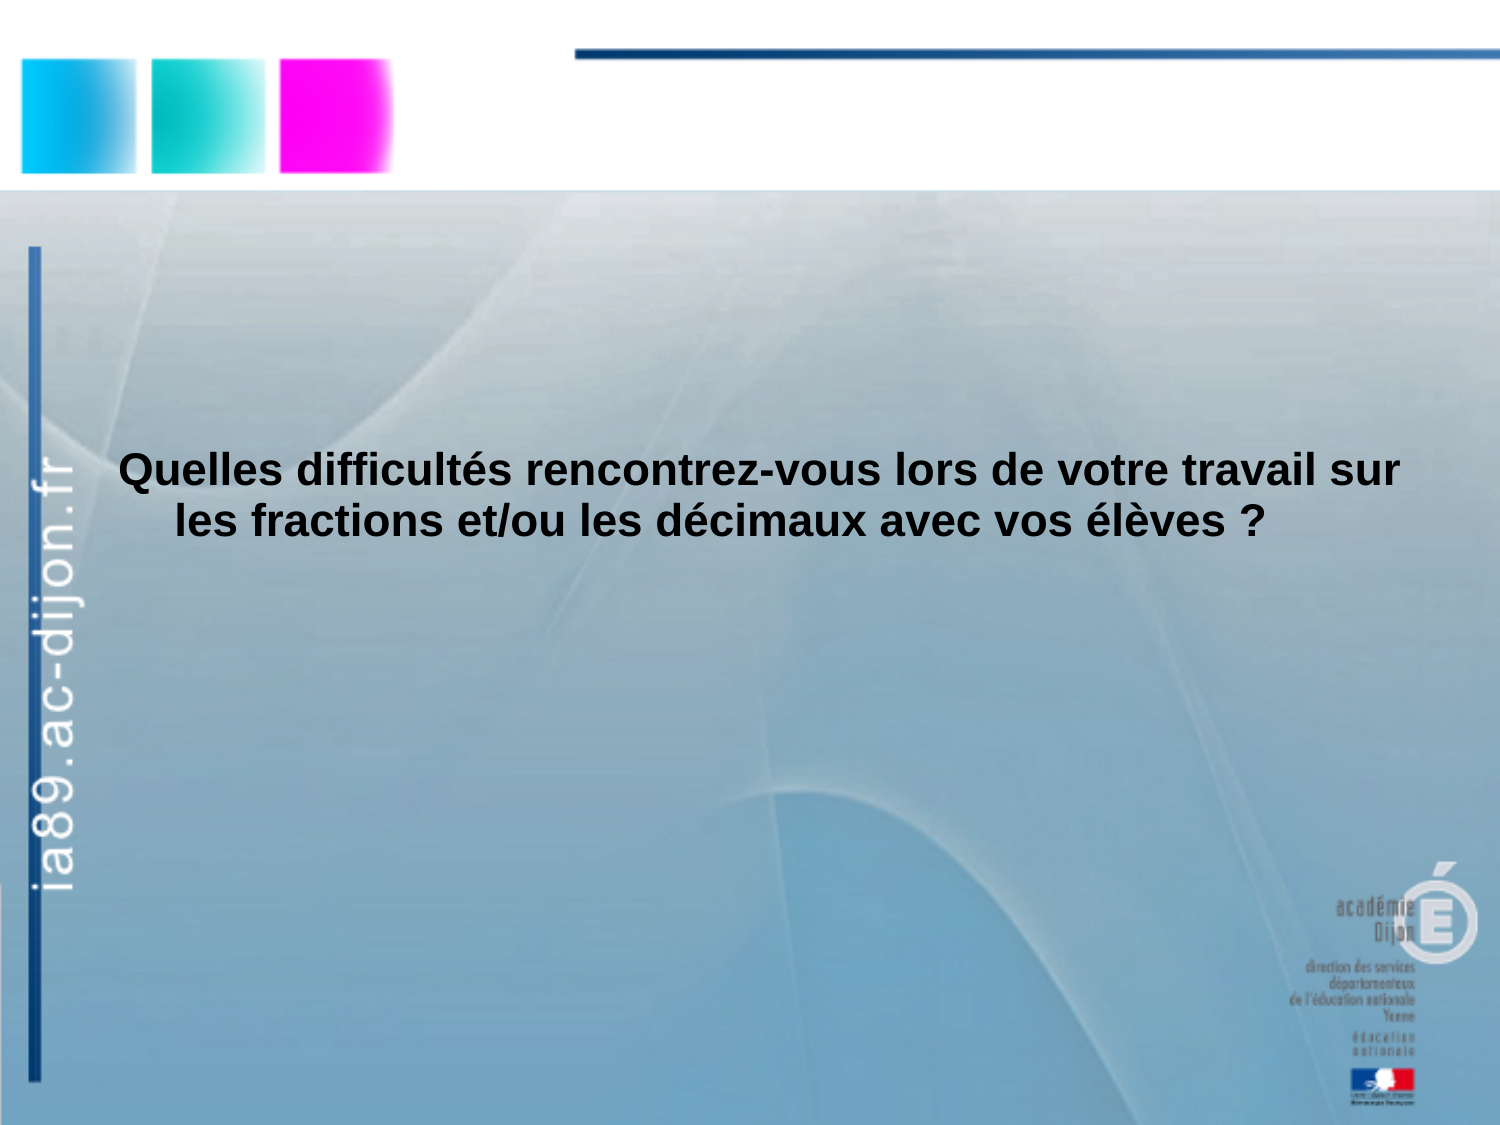

#
Quelles difficultés rencontrez-vous lors de votre travail sur les fractions et/ou les décimaux avec vos élèves ?